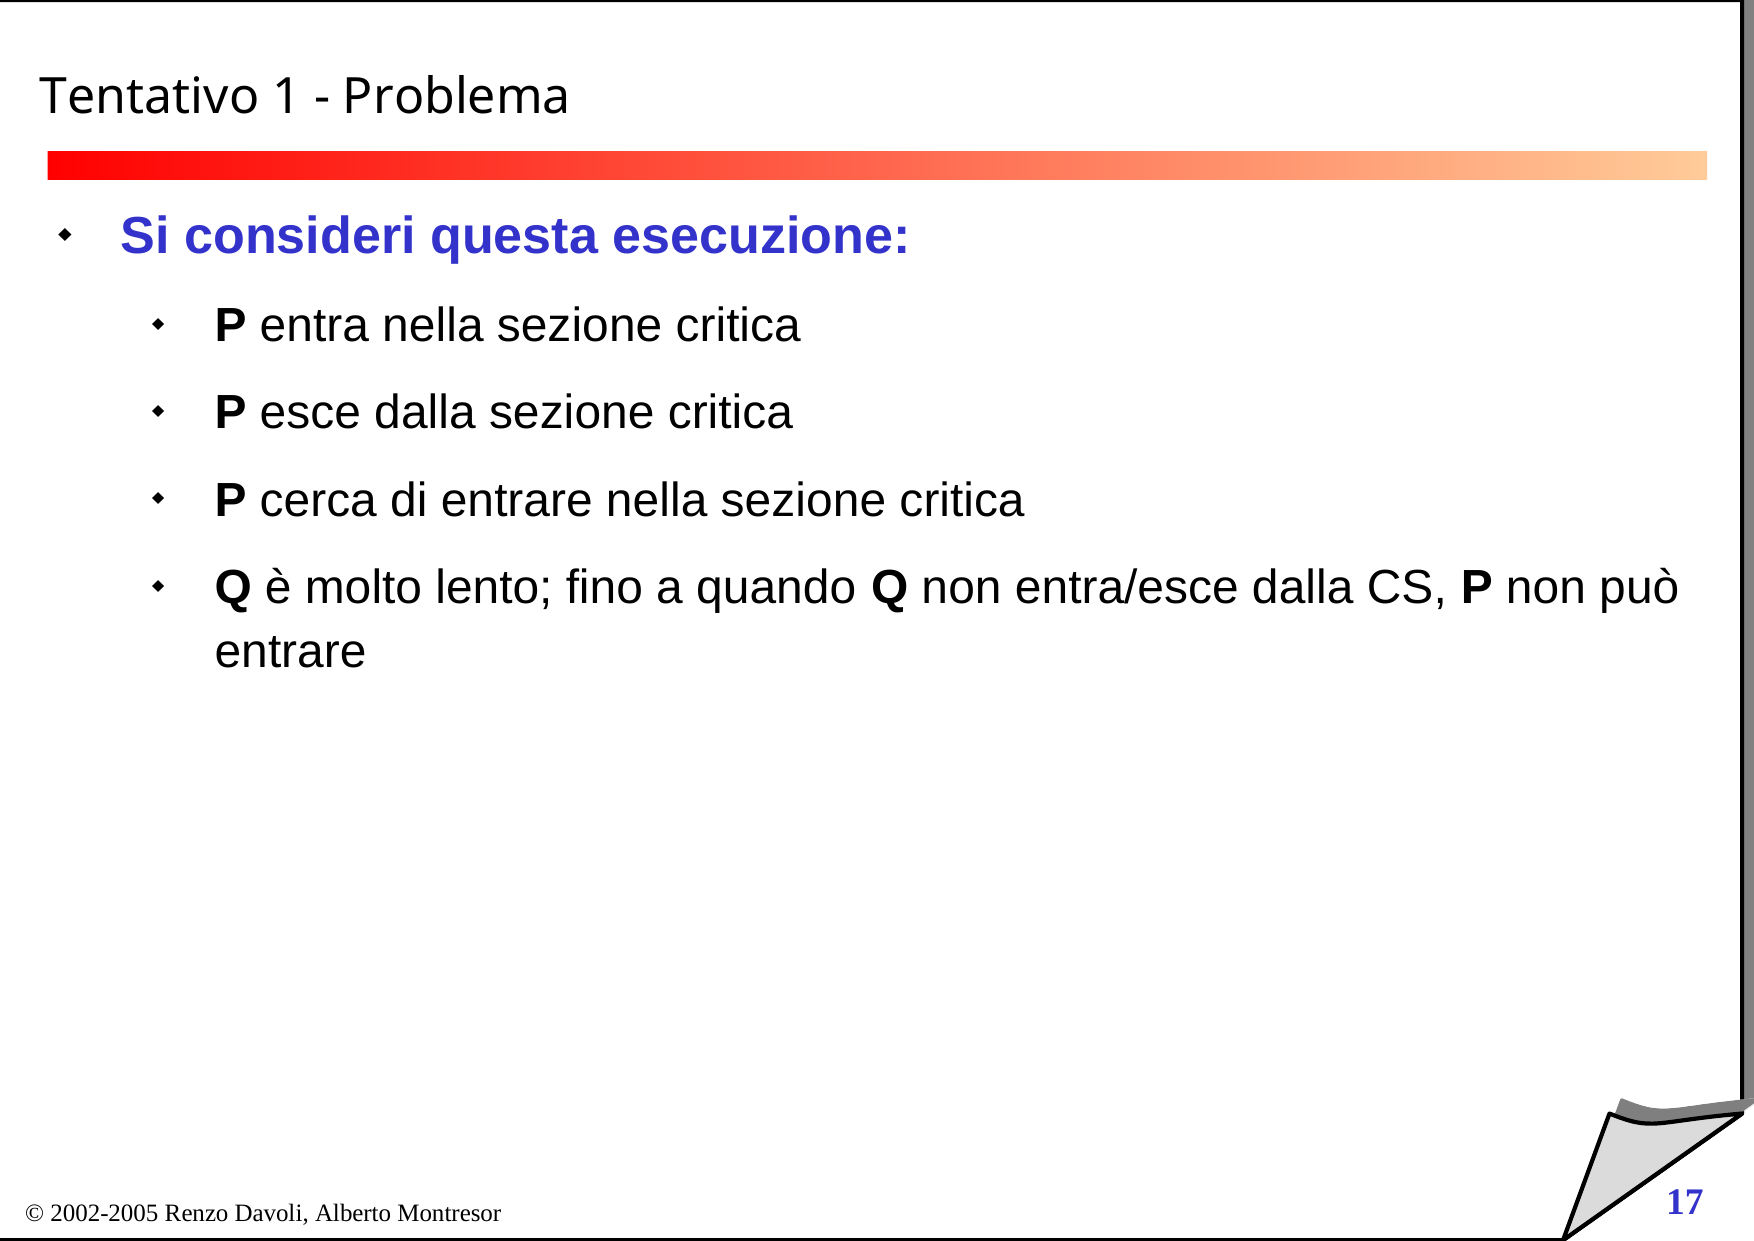

# Tentativo 1 - Problema
Si consideri questa esecuzione:
P entra nella sezione critica
P esce dalla sezione critica
P cerca di entrare nella sezione critica
Q è molto lento; fino a quando Q non entra/esce dalla CS, P non può entrare